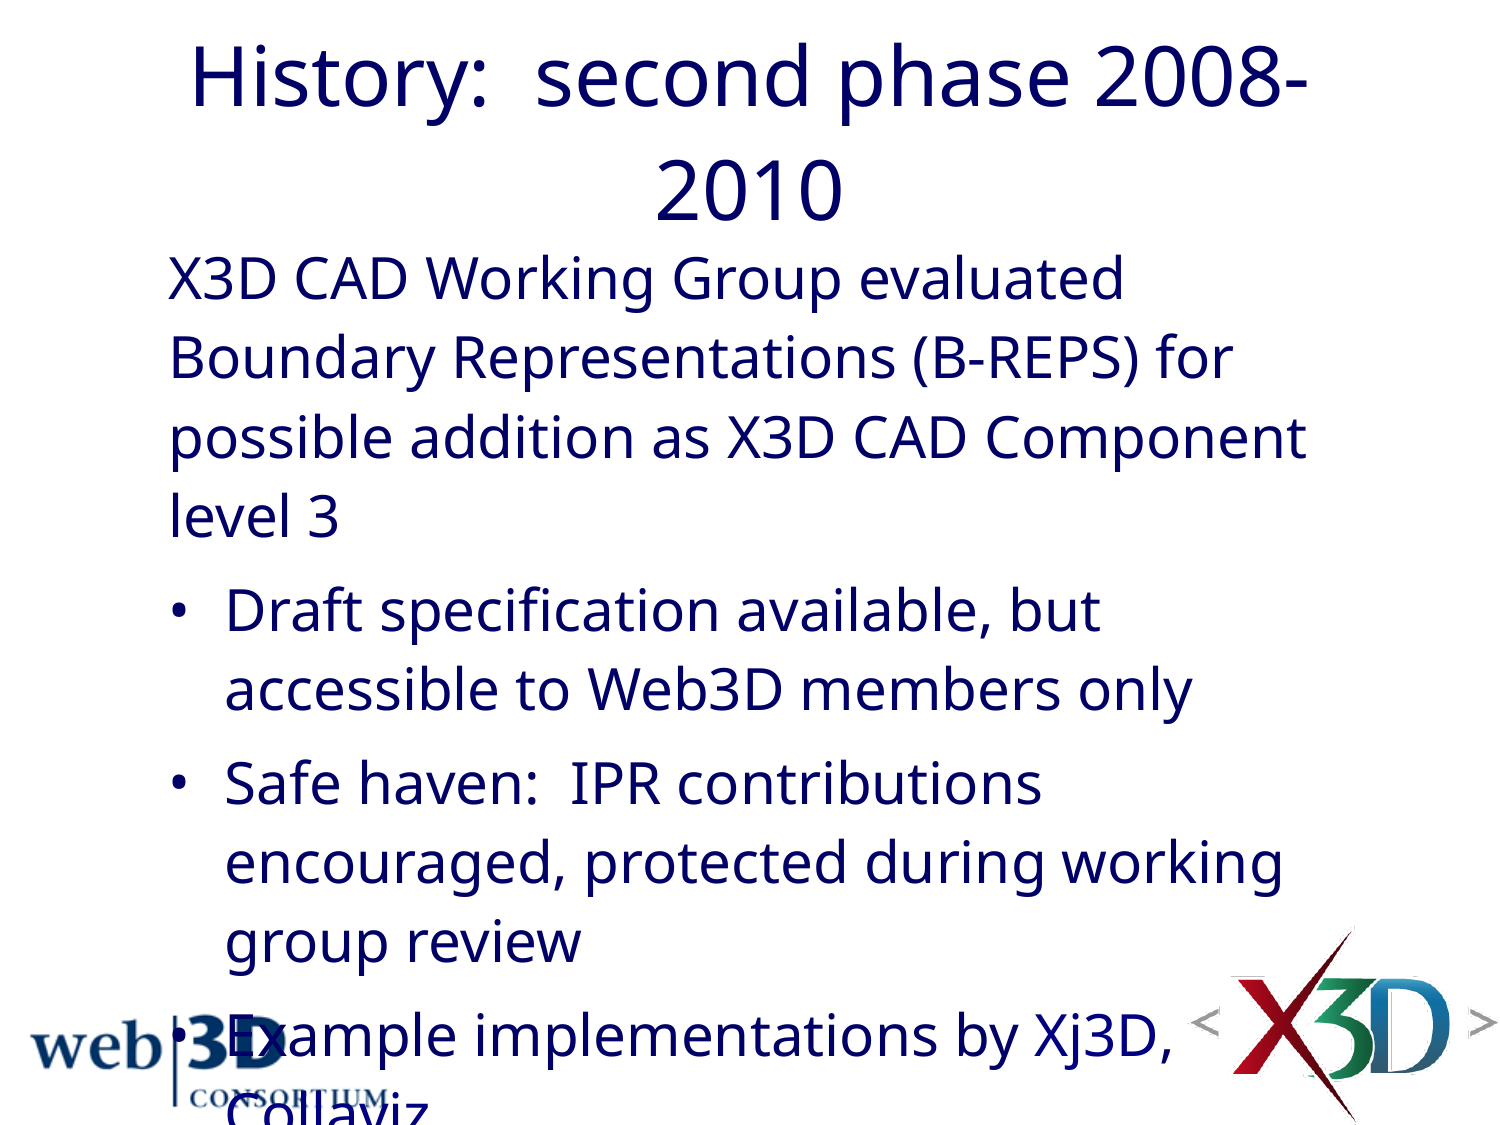

# History: second phase 2008-2010
X3D CAD Working Group evaluated Boundary Representations (B-REPS) for possible addition as X3D CAD Component level 3
Draft specification available, but accessible to Web3D members only
Safe haven: IPR contributions encouraged, protected during working group review
Example implementations by Xj3D, Collaviz
Need to expose examples, tests incomplete